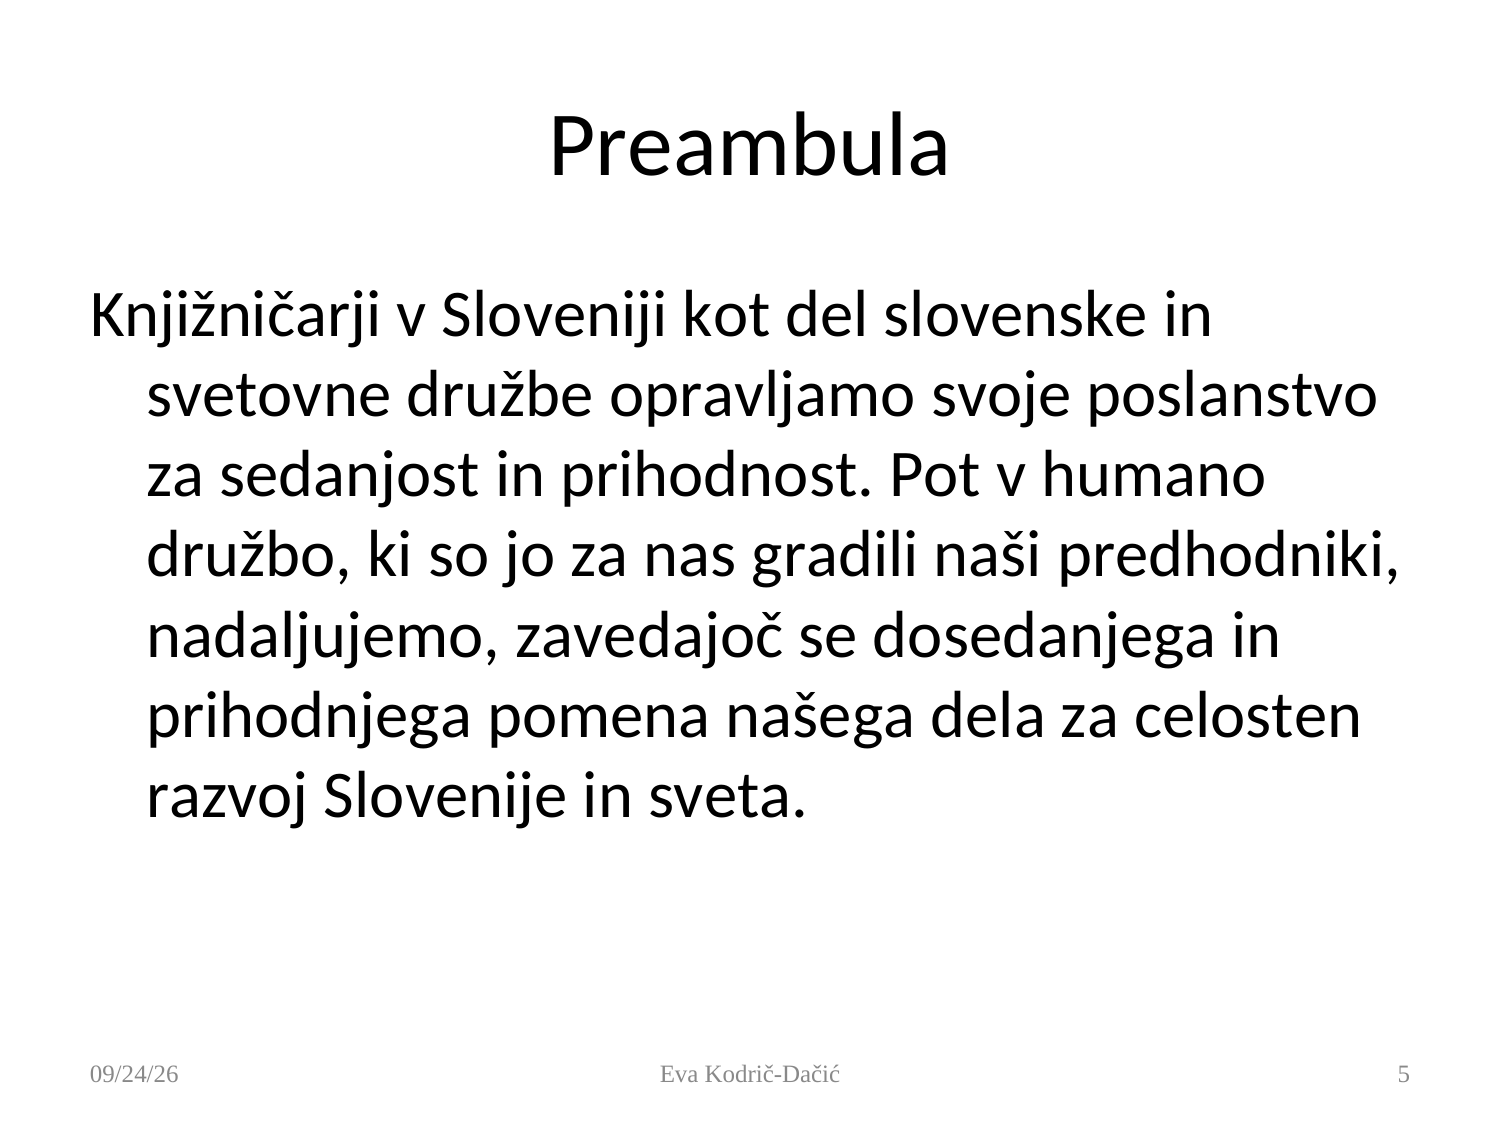

# Preambula
Knjižničarji v Sloveniji kot del slovenske in svetovne družbe opravljamo svoje poslanstvo za sedanjost in prihodnost. Pot v humano družbo, ki so jo za nas gradili naši predhodniki, nadaljujemo, zavedajoč se dosedanjega in prihodnjega pomena našega dela za celosten razvoj Slovenije in sveta.
Eva Kodrič-Dačić